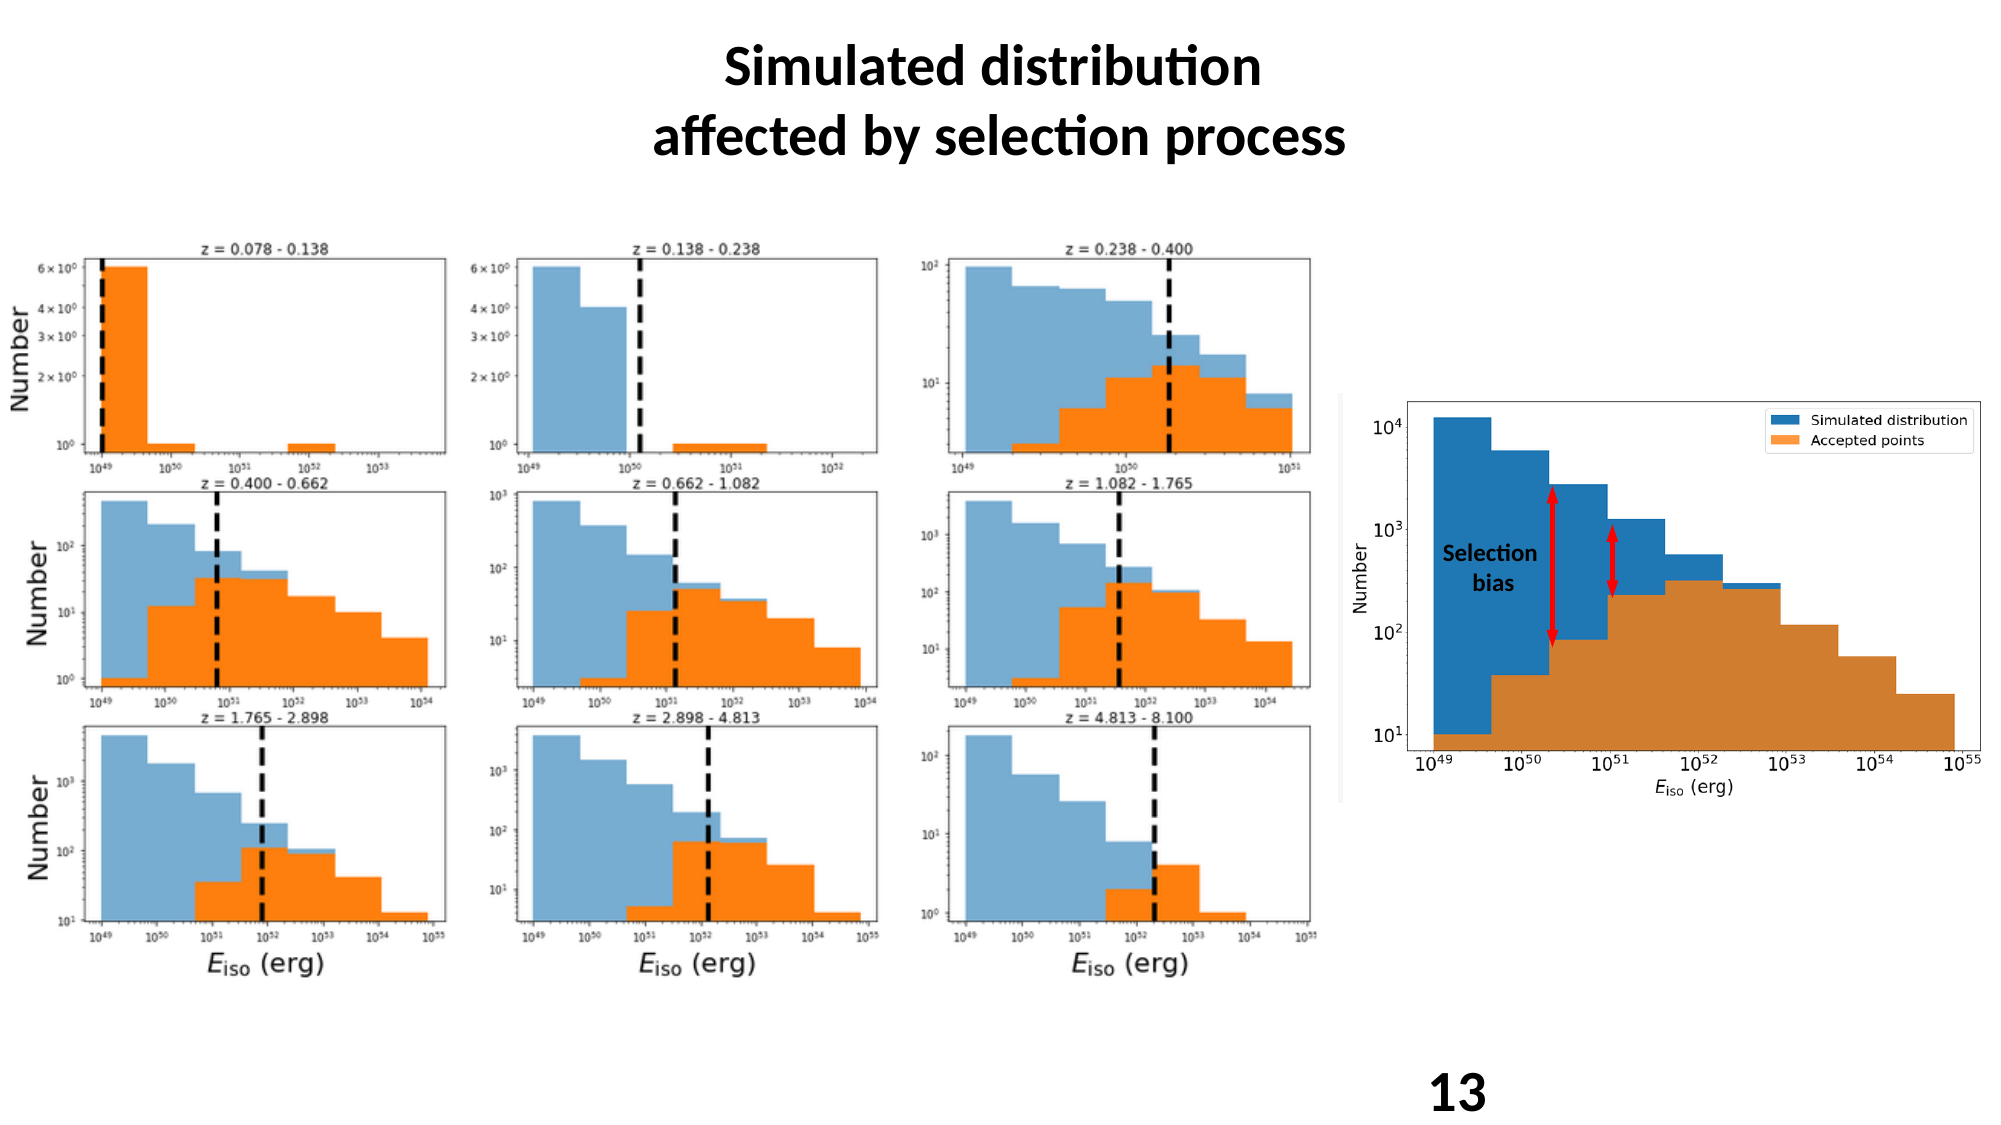

Simulated distribution
affected by selection process
Selection
 bias